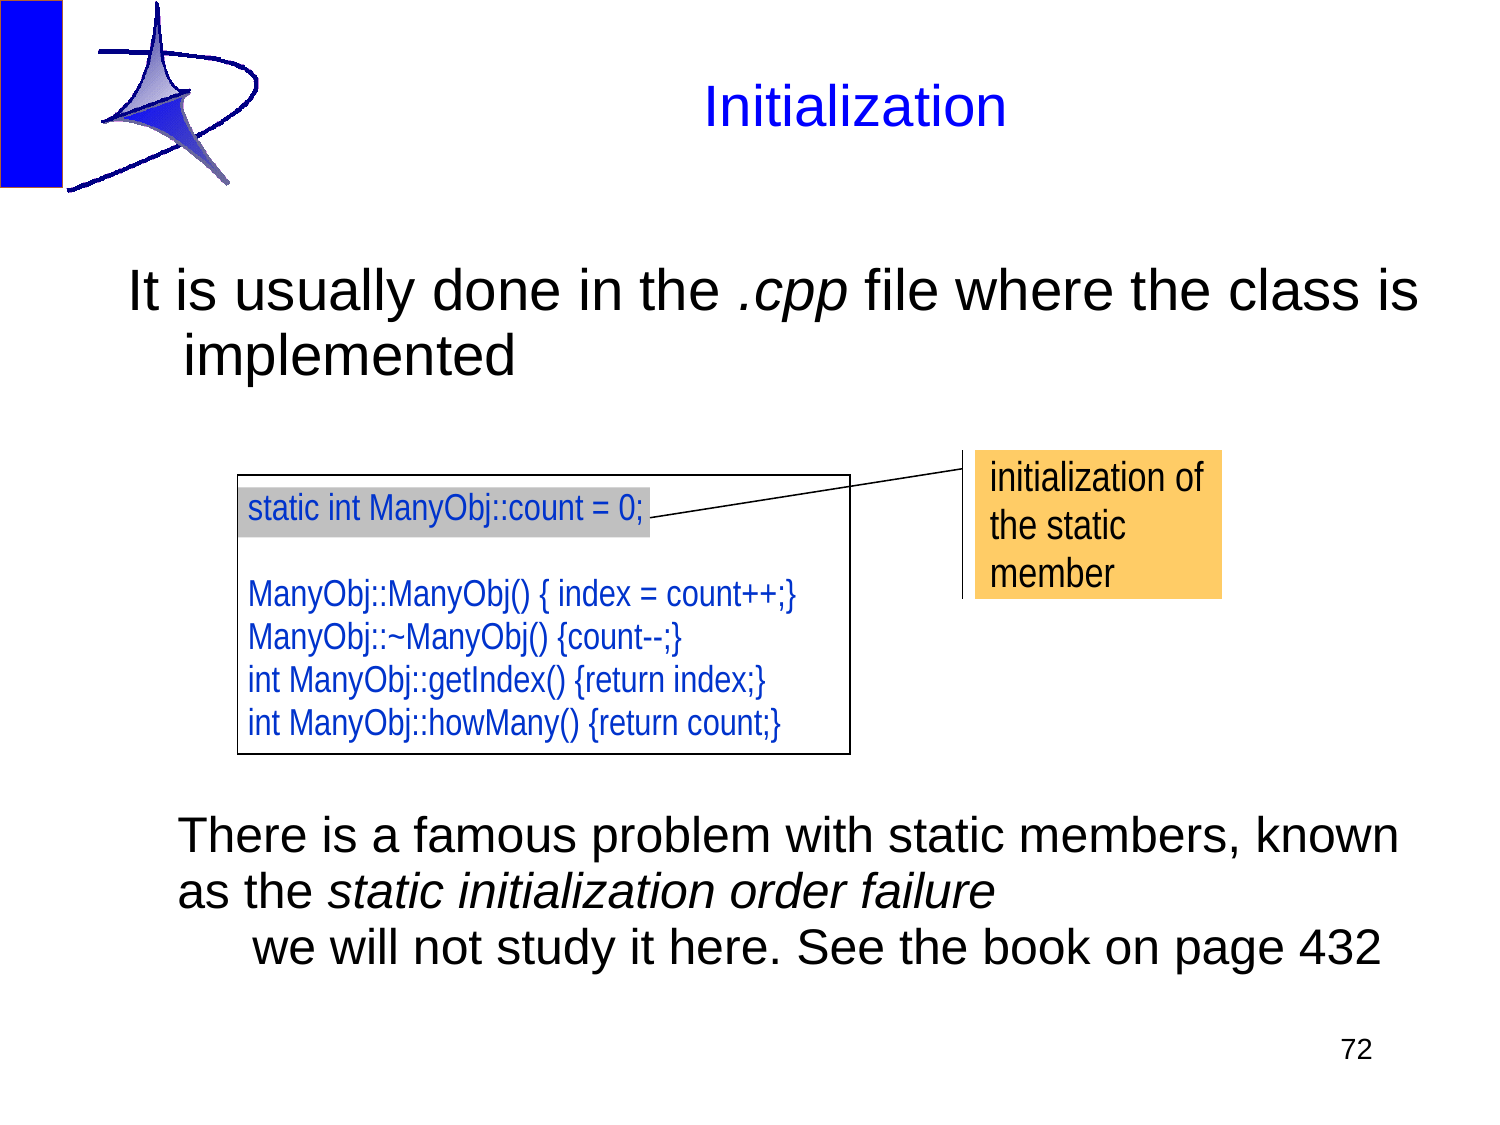

# Initialization
It is usually done in the .cpp file where the class is implemented
initialization of
the static
member
static int ManyObj::count = 0;
ManyObj::ManyObj() { index = count++;}
ManyObj::~ManyObj() {count--;}
int ManyObj::getIndex() {return index;}
int ManyObj::howMany() {return count;}
There is a famous problem with static members, known as the static initialization order failure
we will not study it here. See the book on page 432
72